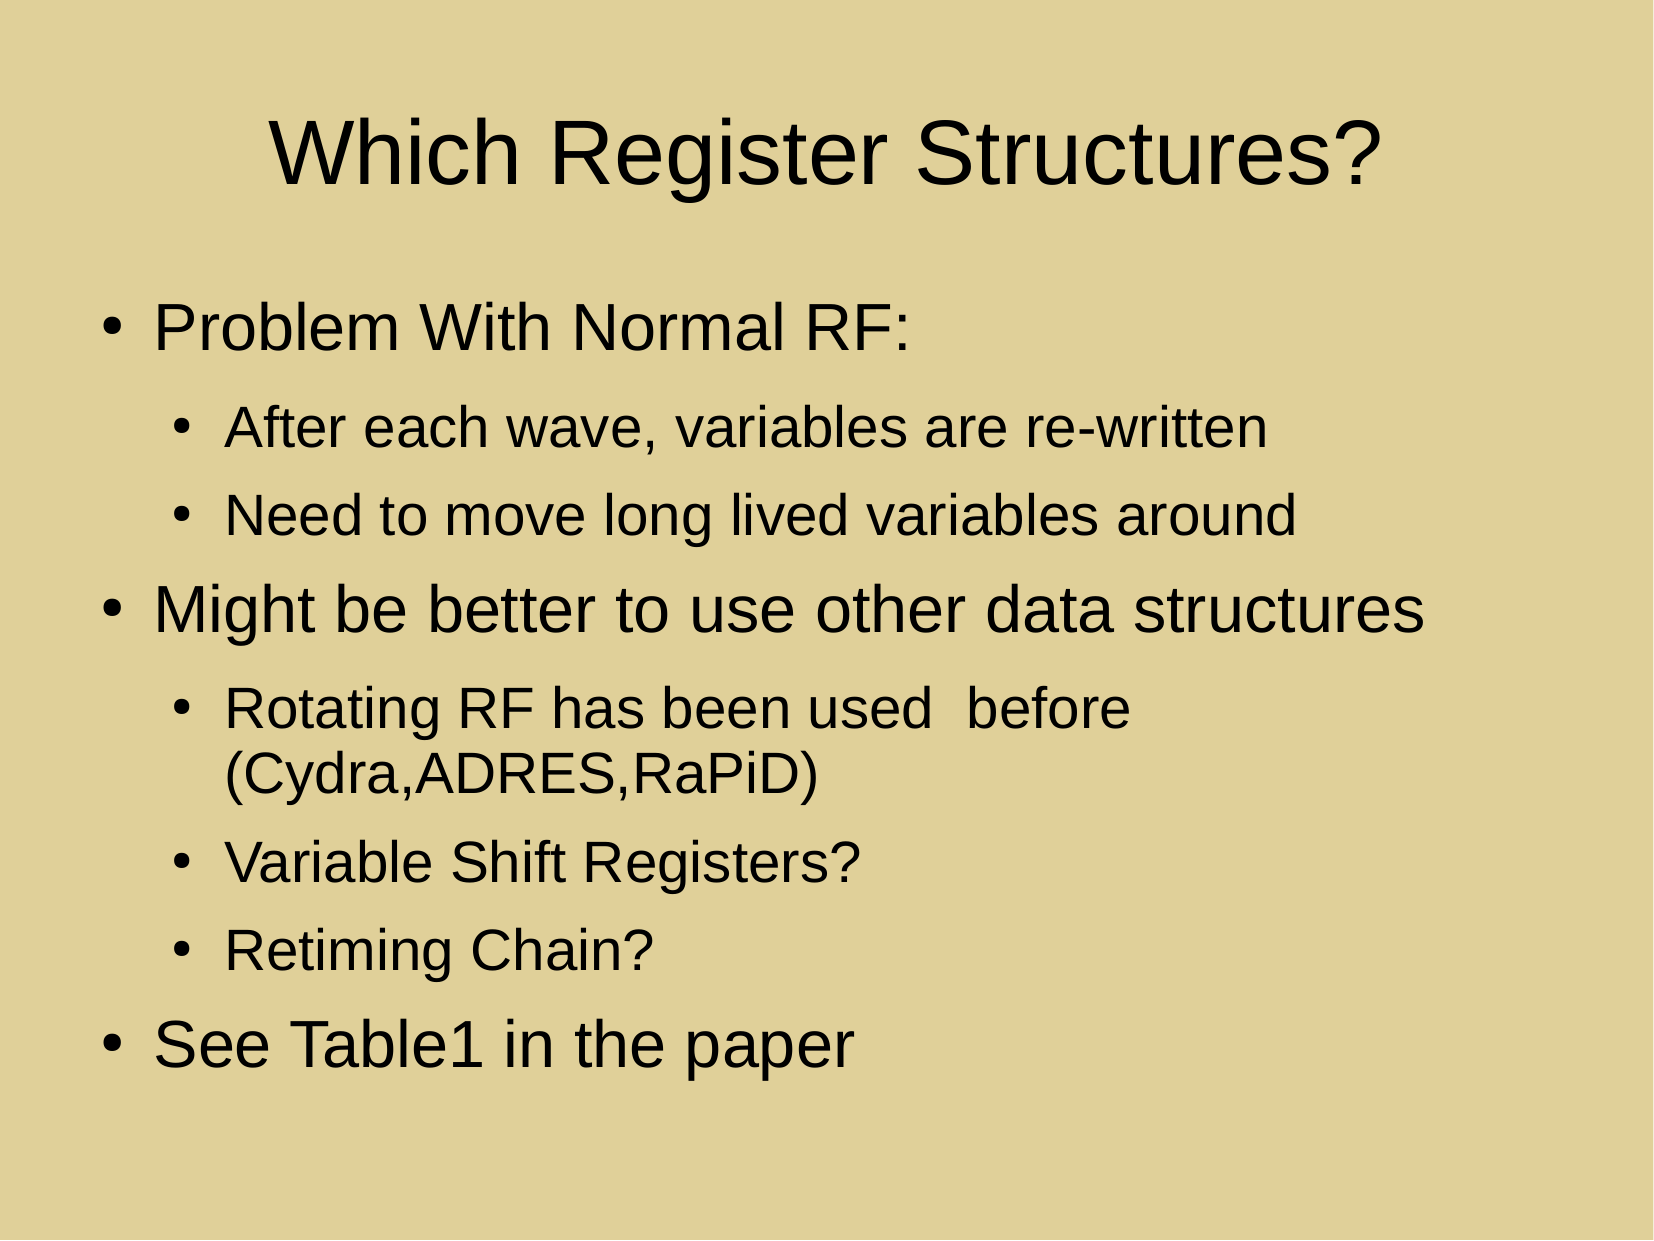

# Which Register Structures?
Problem With Normal RF:
After each wave, variables are re-written
Need to move long lived variables around
Might be better to use other data structures
Rotating RF has been used before (Cydra,ADRES,RaPiD)
Variable Shift Registers?
Retiming Chain?
See Table1 in the paper